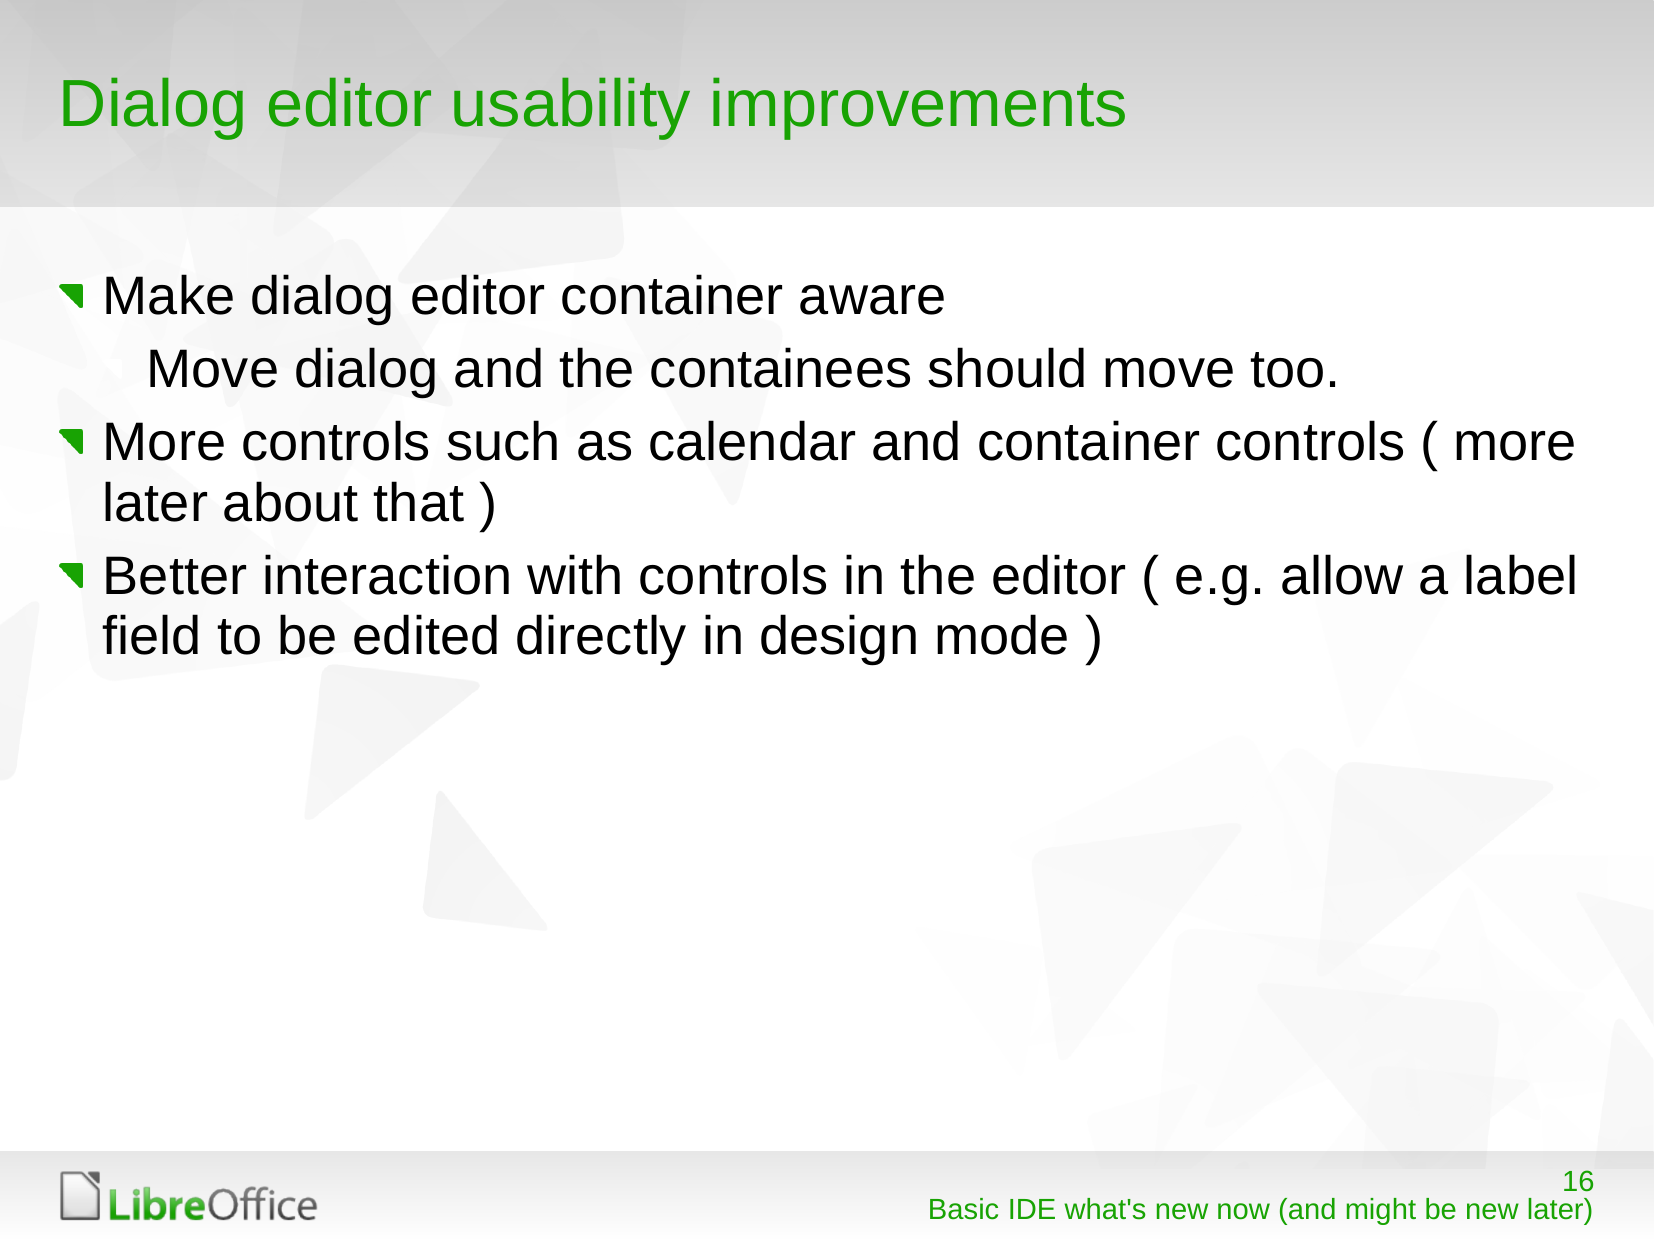

# Dialog editor usability improvements
Make dialog editor container aware
Move dialog and the containees should move too.
More controls such as calendar and container controls ( more later about that )
Better interaction with controls in the editor ( e.g. allow a label field to be edited directly in design mode )
16
Basic IDE what's new now (and might be new later)